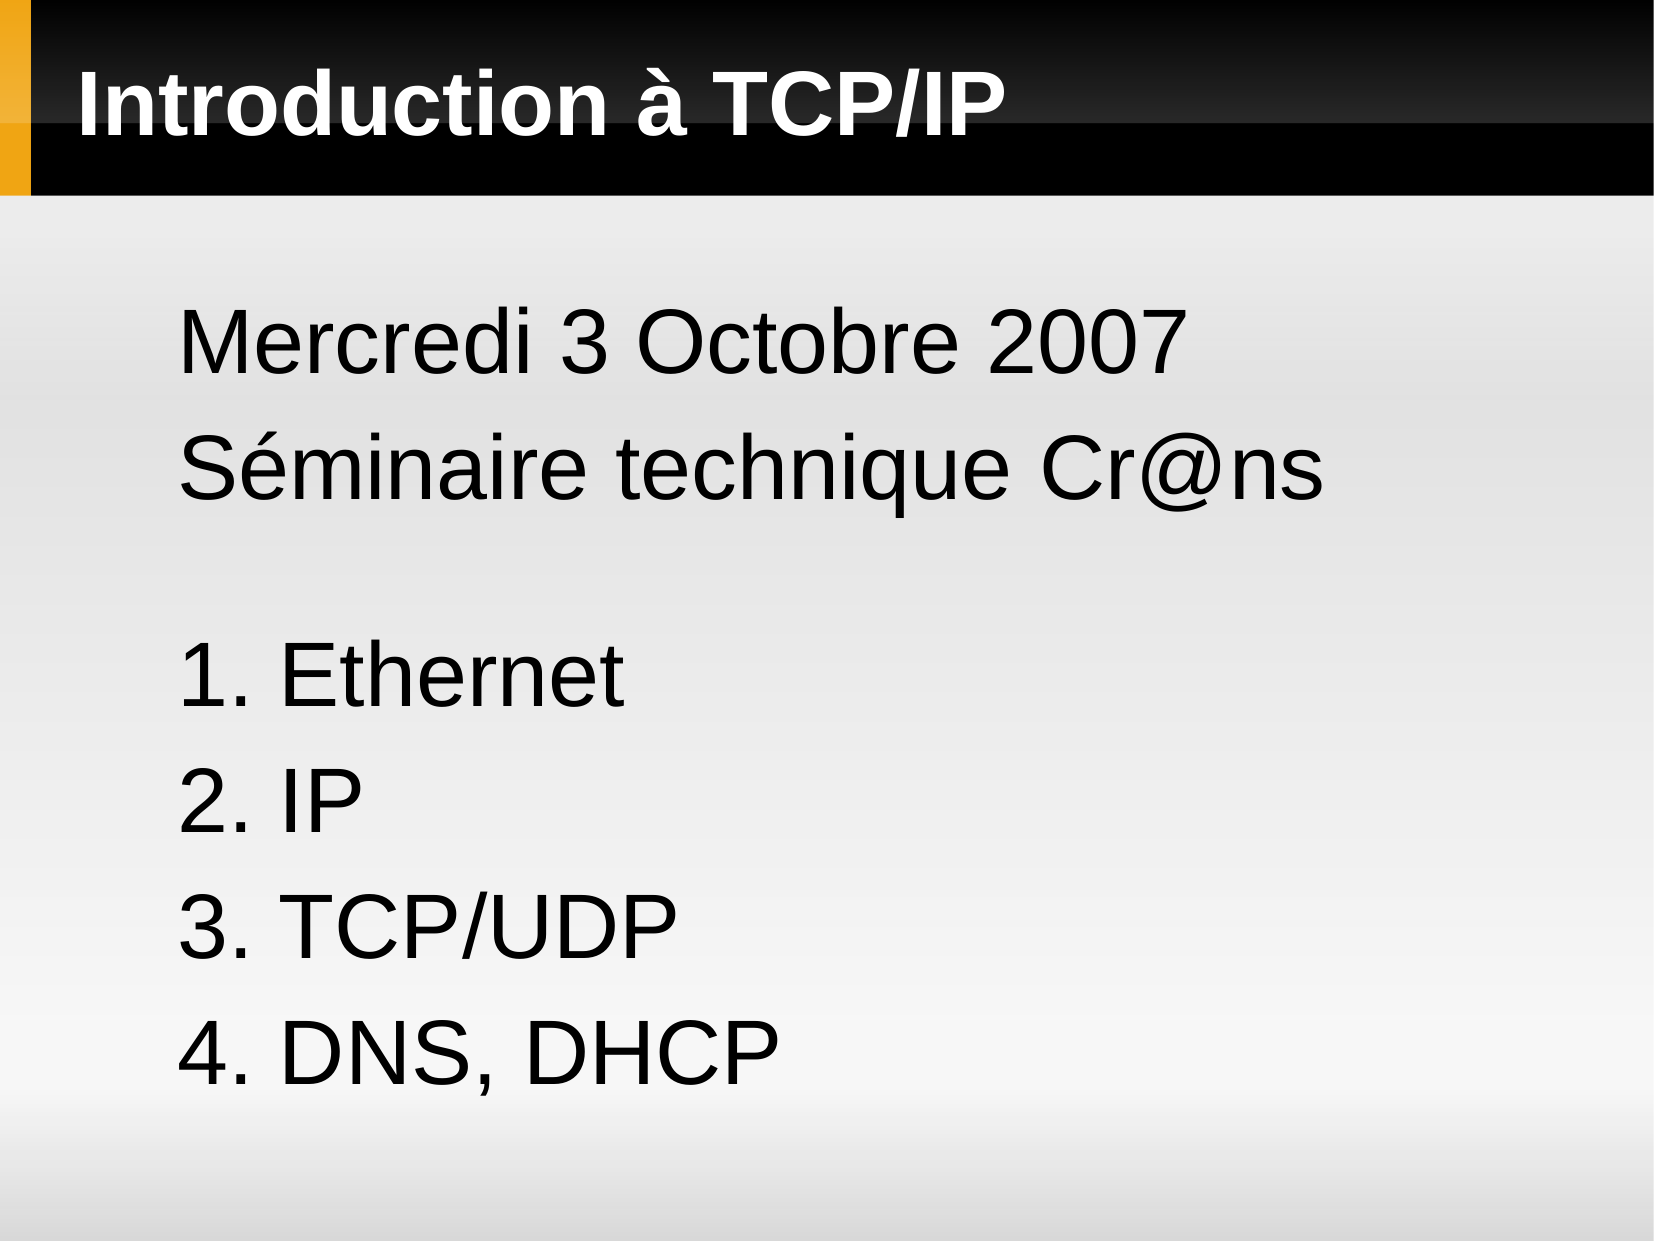

# Introduction à TCP/IP
Mercredi 3 Octobre 2007
Séminaire technique Cr@ns
1. Ethernet
2. IP
3. TCP/UDP
4. DNS, DHCP